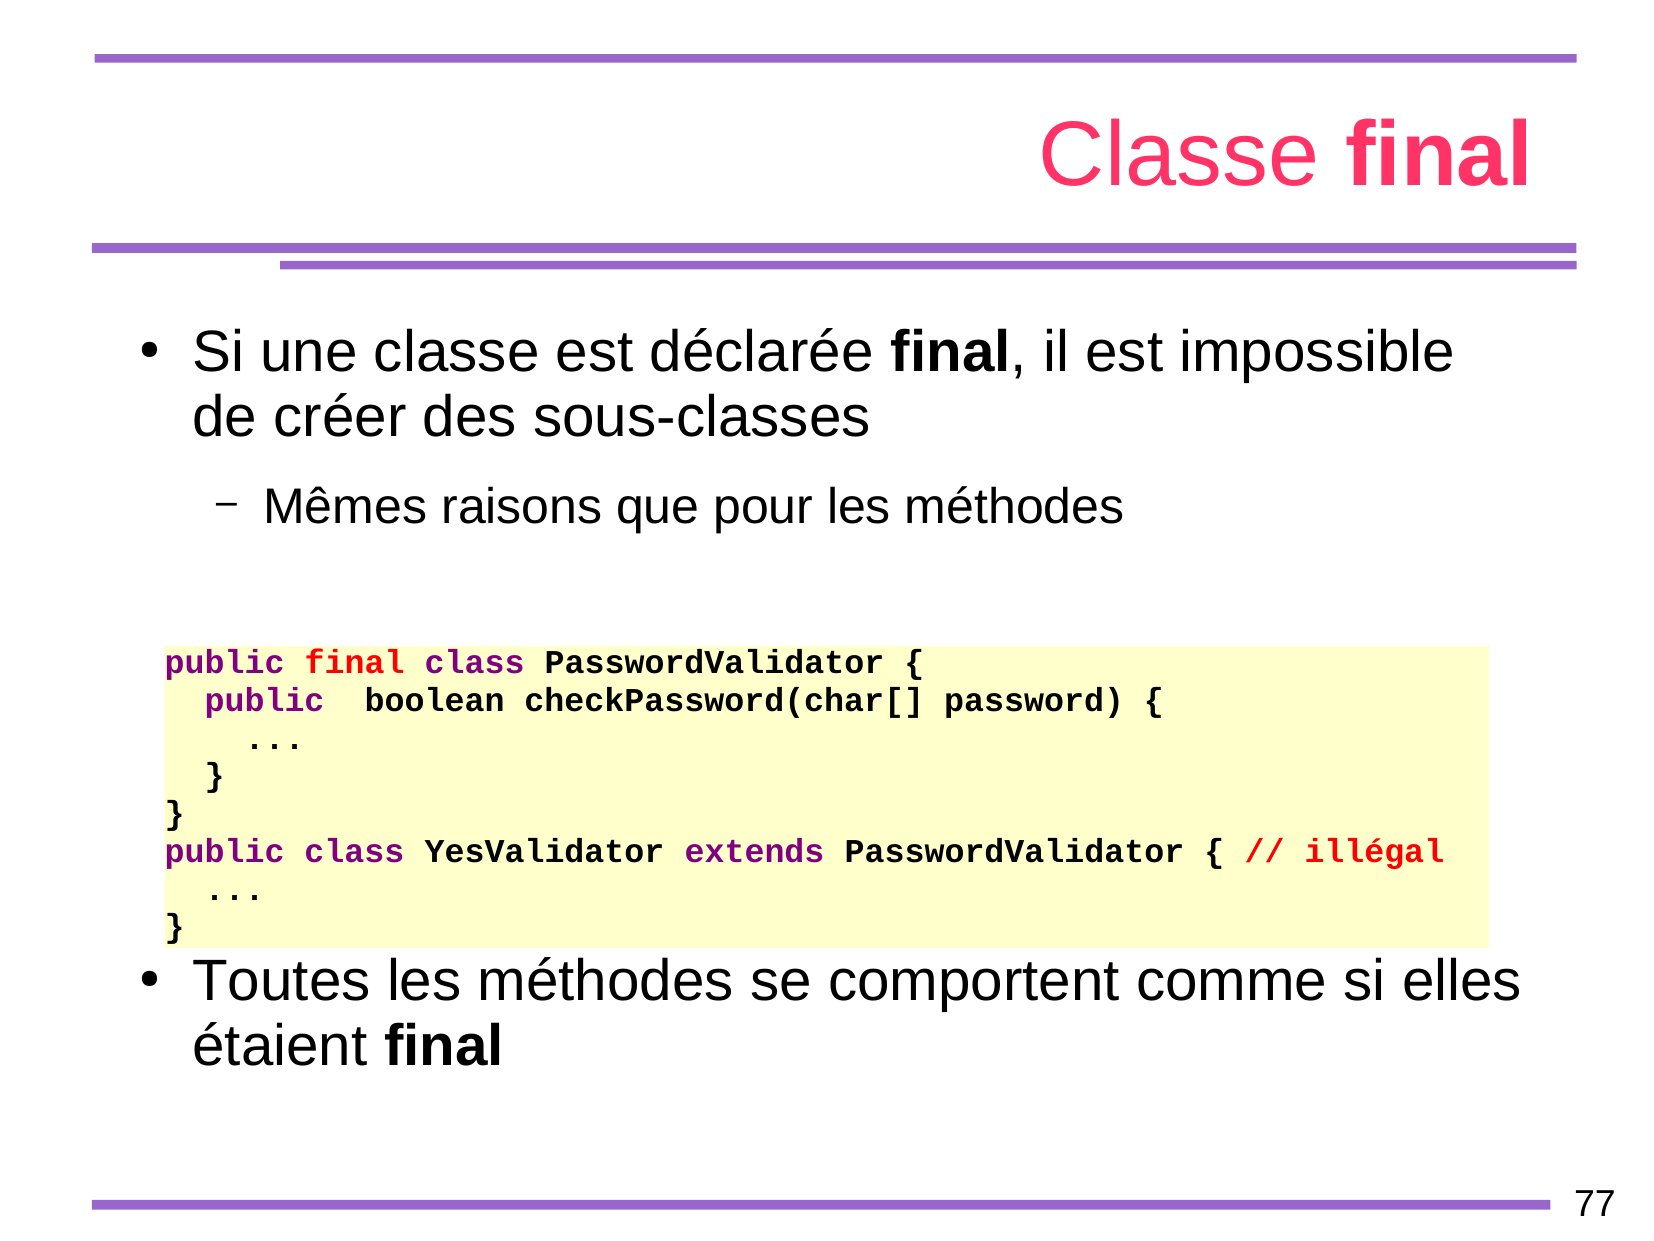

# Classe final
Si une classe est déclarée final, il est impossible de créer des sous-classes
Mêmes raisons que pour les méthodes
Toutes les méthodes se comportent comme si elles étaient final
public final class PasswordValidator {
 public boolean checkPassword(char[] password) {
 ...
 }
}
public class YesValidator extends PasswordValidator { // illégal
 ...
}